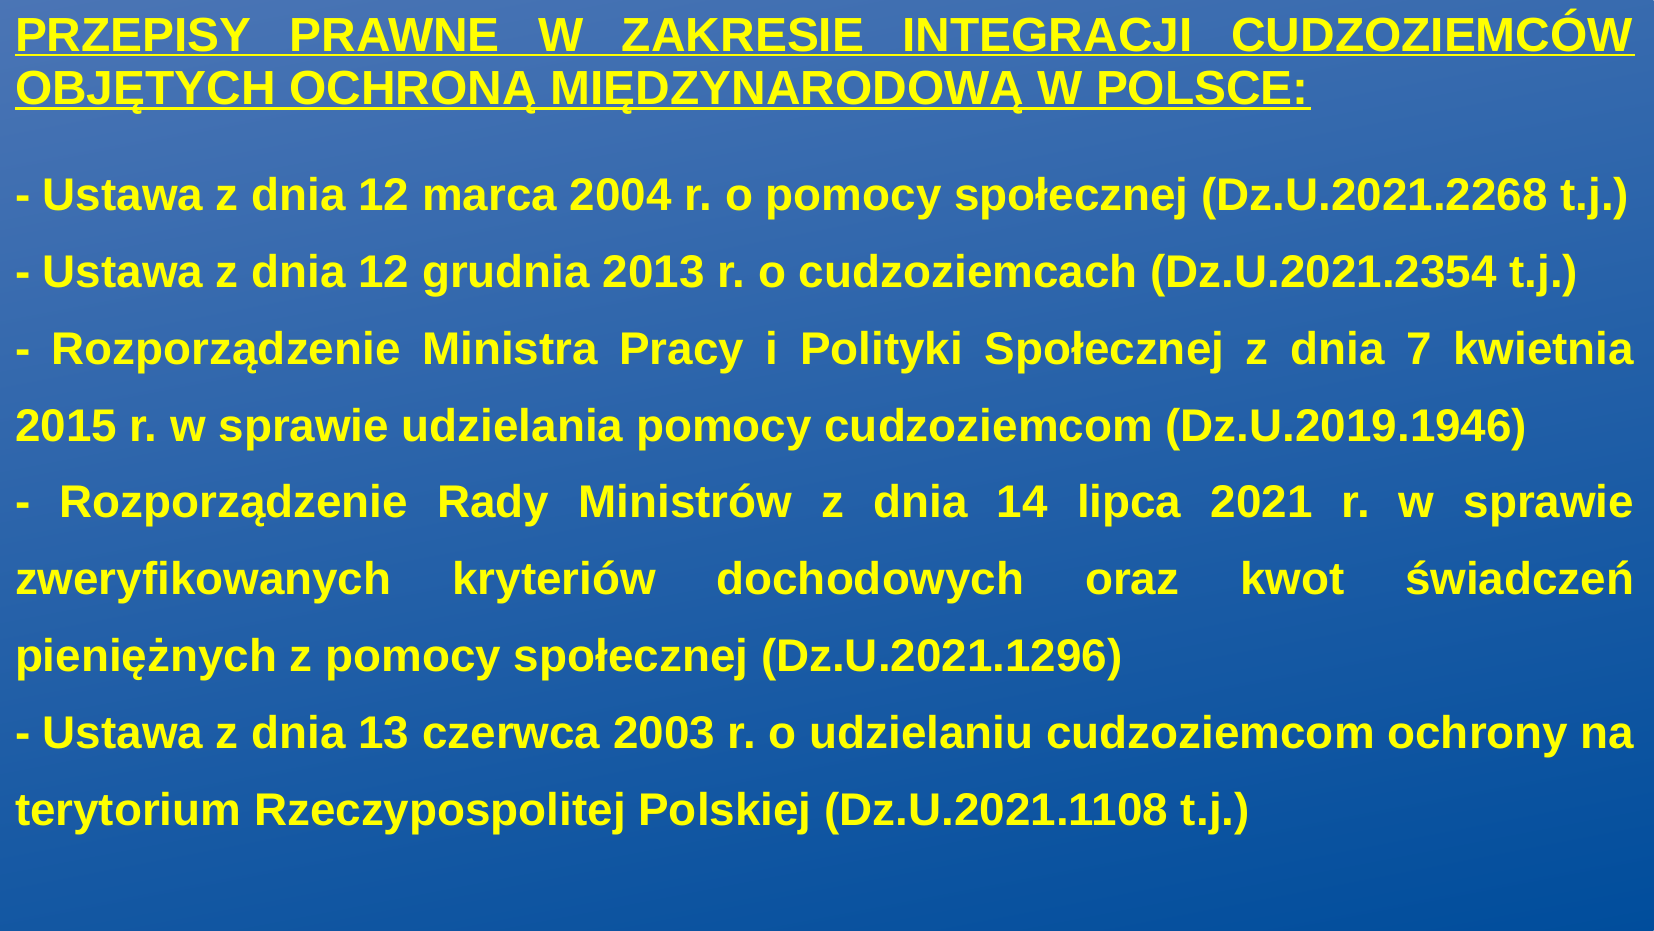

PRZEPISY PRAWNE W ZAKRESIE INTEGRACJI CUDZOZIEMCÓW OBJĘTYCH OCHRONĄ MIĘDZYNARODOWĄ W POLSCE:
- Ustawa z dnia 12 marca 2004 r. o pomocy społecznej (Dz.U.2021.2268 t.j.)
- Ustawa z dnia 12 grudnia 2013 r. o cudzoziemcach (Dz.U.2021.2354 t.j.)
- Rozporządzenie Ministra Pracy i Polityki Społecznej z dnia 7 kwietnia 2015 r. w sprawie udzielania pomocy cudzoziemcom (Dz.U.2019.1946)
- Rozporządzenie Rady Ministrów z dnia 14 lipca 2021 r. w sprawie zweryfikowanych kryteriów dochodowych oraz kwot świadczeń pieniężnych z pomocy społecznej (Dz.U.2021.1296)
- Ustawa z dnia 13 czerwca 2003 r. o udzielaniu cudzoziemcom ochrony na terytorium Rzeczypospolitej Polskiej (Dz.U.2021.1108 t.j.)